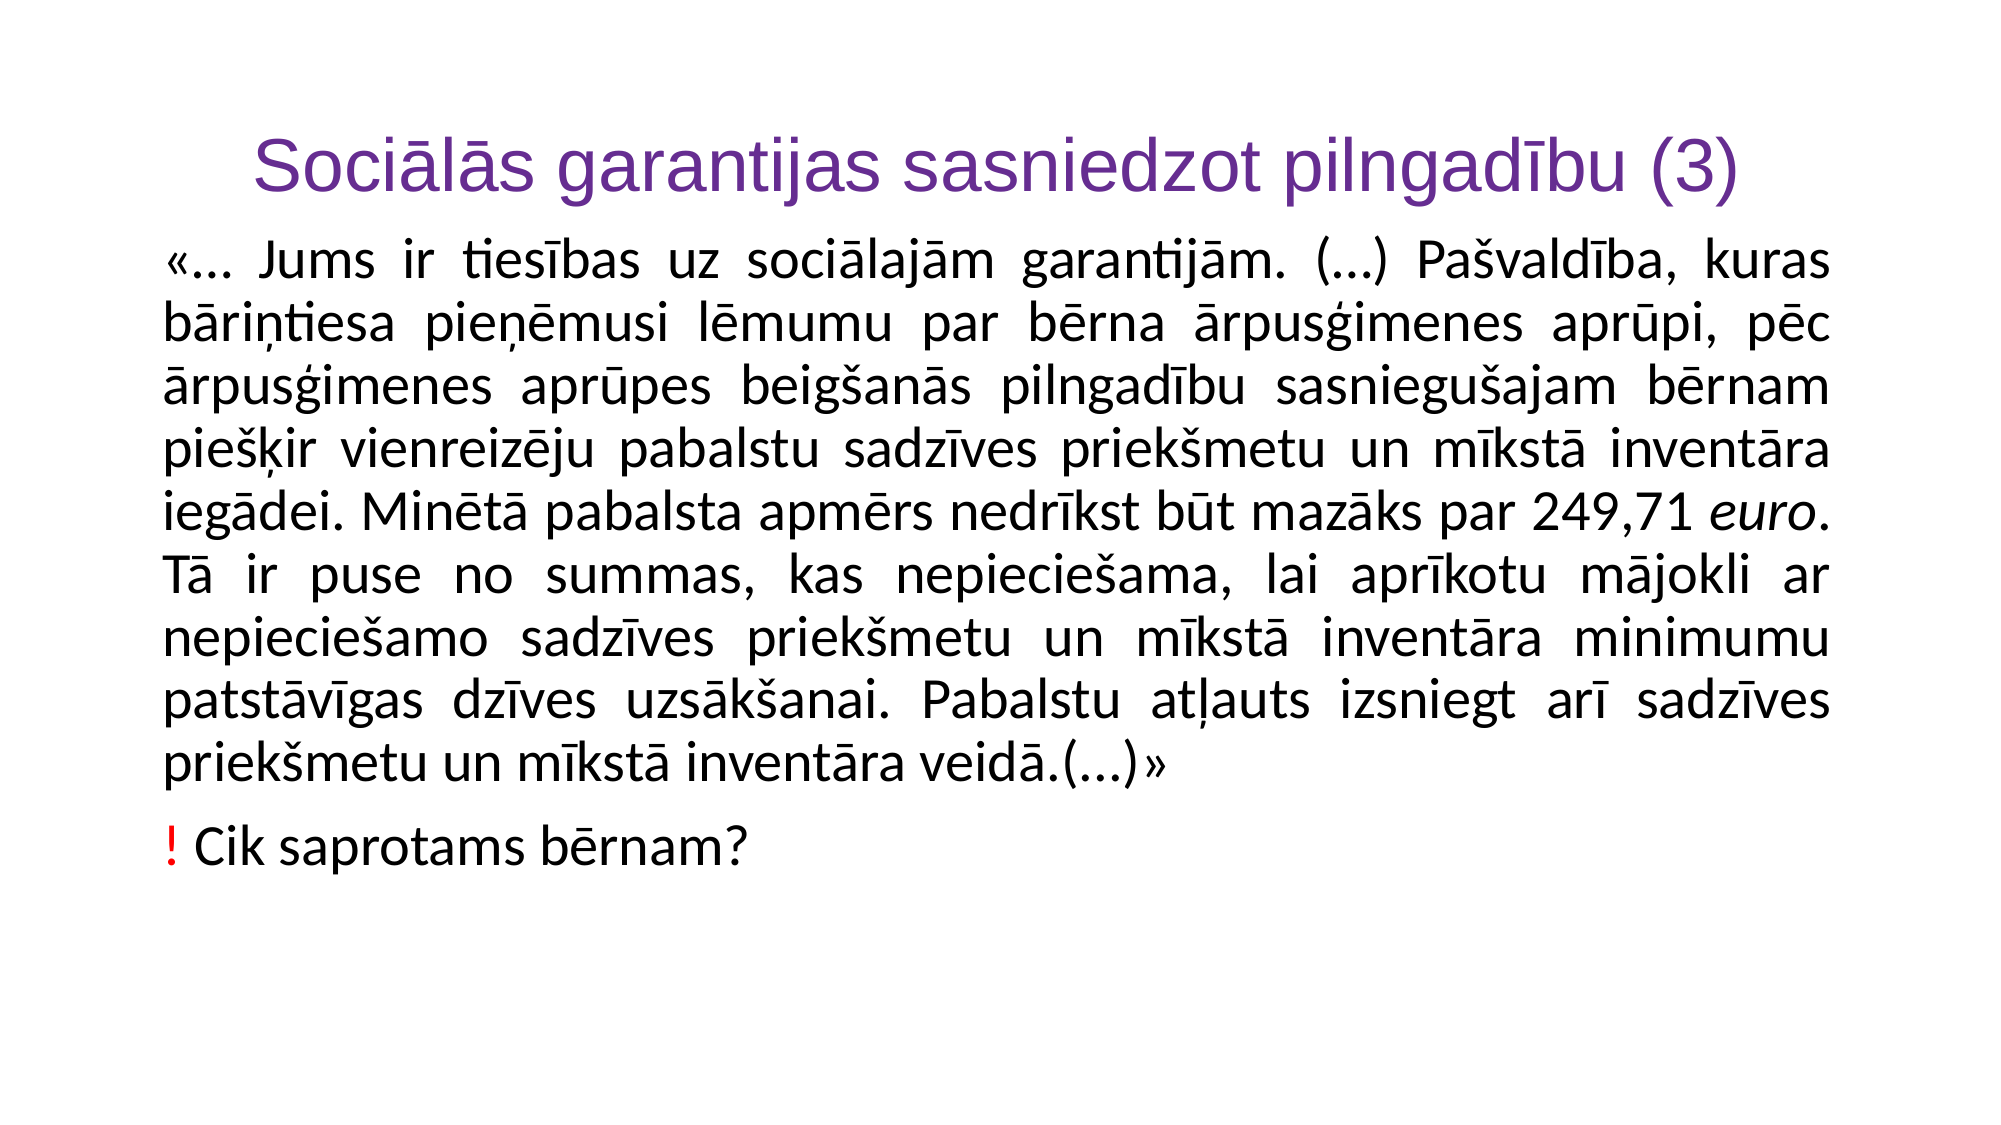

# Sociālās garantijas sasniedzot pilngadību (3)
«… Jums ir tiesības uz sociālajām garantijām. (…) Pašvaldība, kuras bāriņtiesa pieņēmusi lēmumu par bērna ārpusģimenes aprūpi, pēc ārpusģimenes aprūpes beigšanās pilngadību sasniegušajam bērnam piešķir vienreizēju pabalstu sadzīves priekšmetu un mīkstā inventāra iegādei. Minētā pabalsta apmērs nedrīkst būt mazāks par 249,71 euro. Tā ir puse no summas, kas nepieciešama, lai aprīkotu mājokli ar nepieciešamo sadzīves priekšmetu un mīkstā inventāra minimumu patstāvīgas dzīves uzsākšanai. Pabalstu atļauts izsniegt arī sadzīves priekšmetu un mīkstā inventāra veidā.(...)»
! Cik saprotams bērnam?